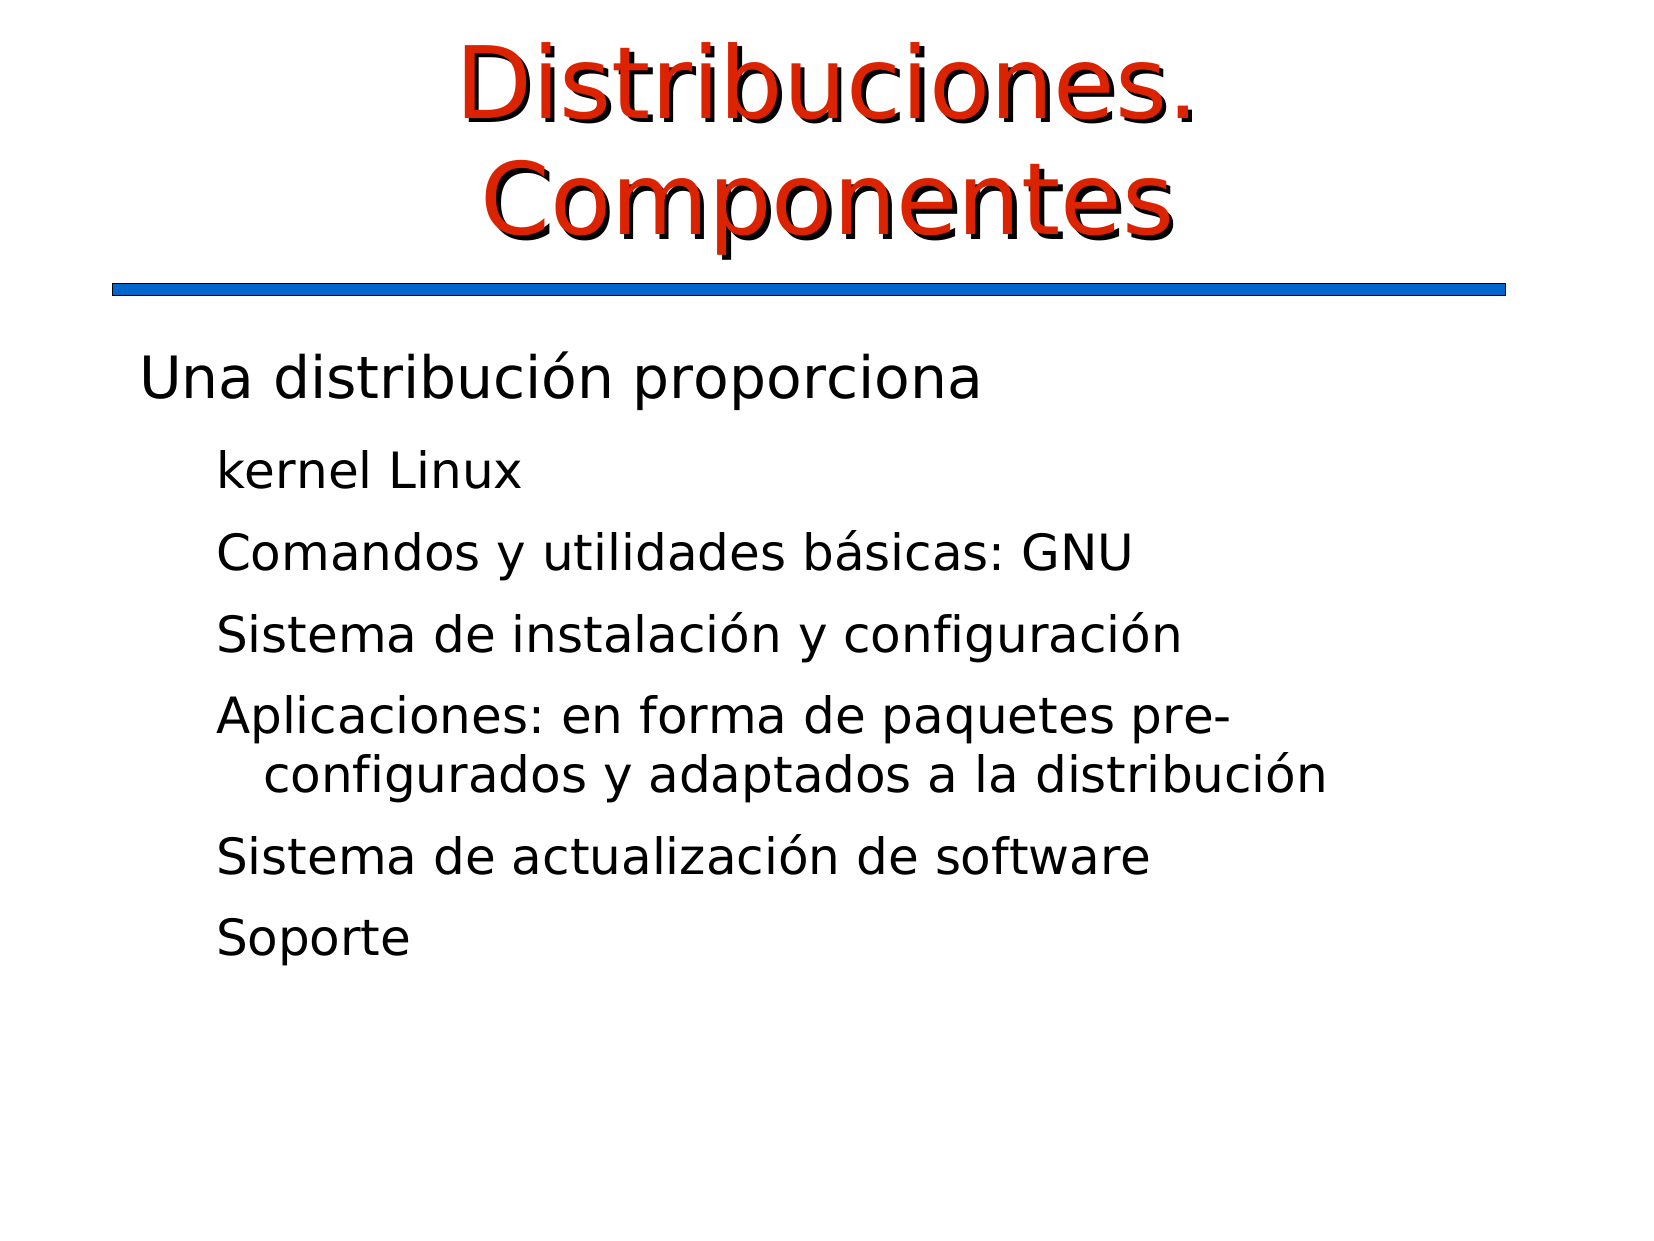

# Distribuciones. Componentes
Una distribución proporciona
kernel Linux
Comandos y utilidades básicas: GNU
Sistema de instalación y configuración
Aplicaciones: en forma de paquetes pre-configurados y adaptados a la distribución
Sistema de actualización de software
Soporte